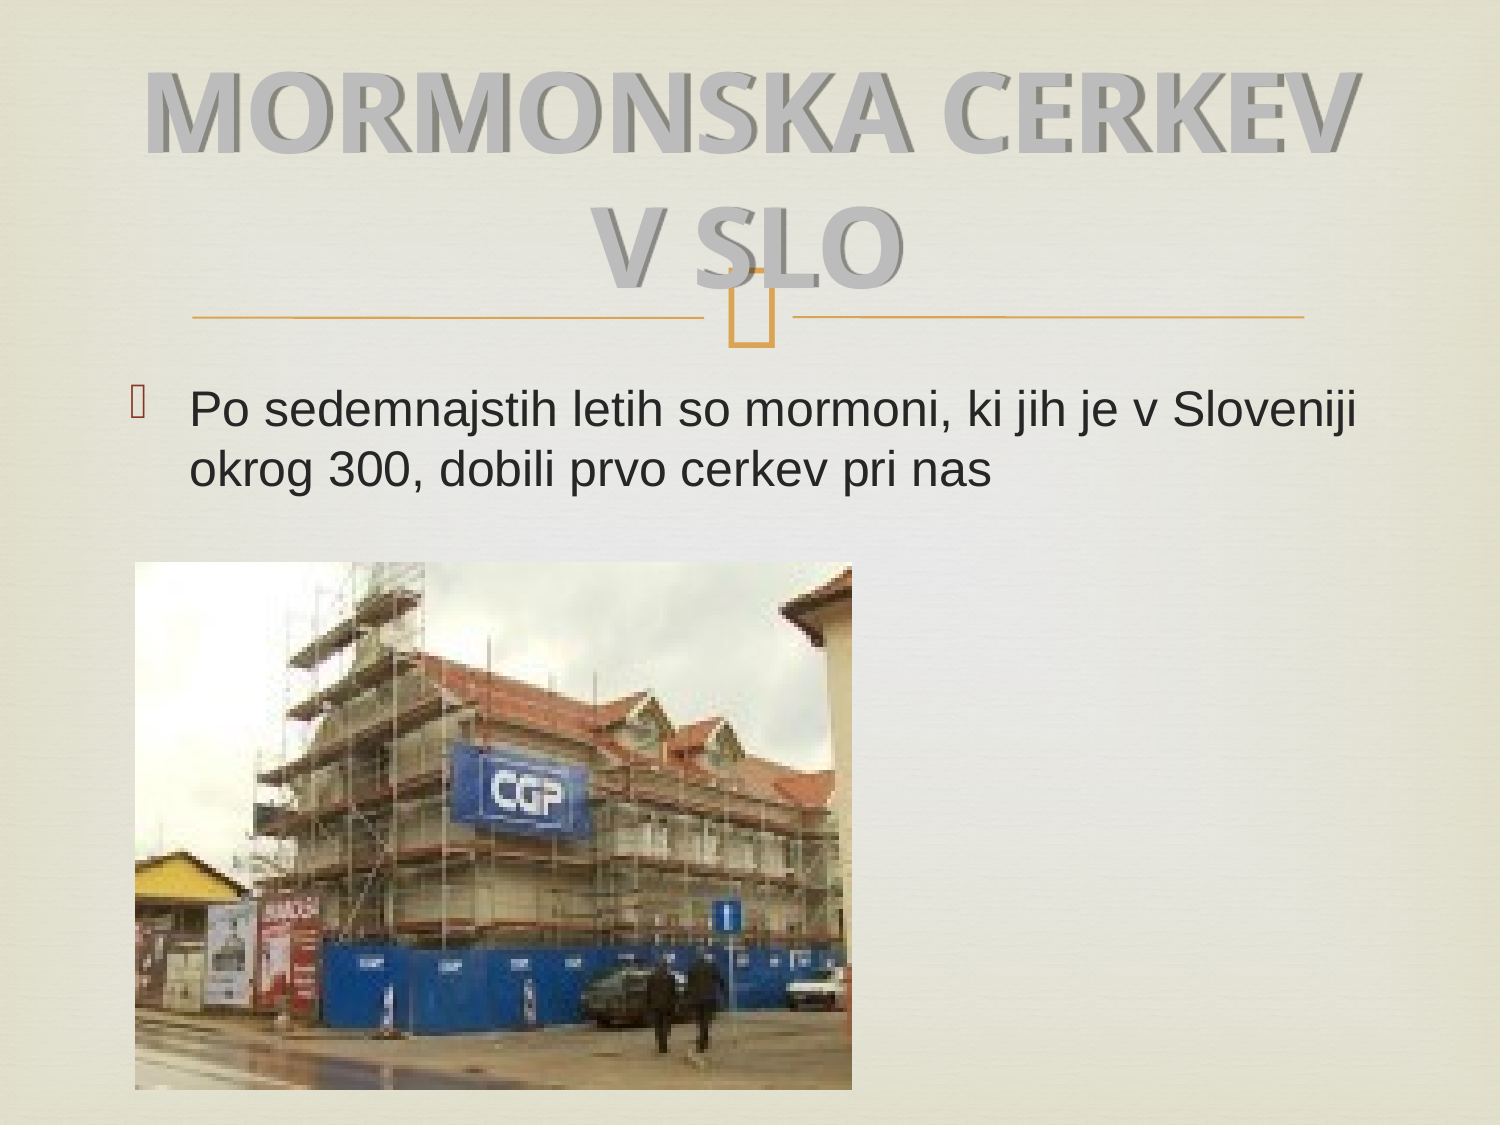

MORMONSKA CERKEV V SLO
# Po sedemnajstih letih so mormoni, ki jih je v Sloveniji okrog 300, dobili prvo cerkev pri nas